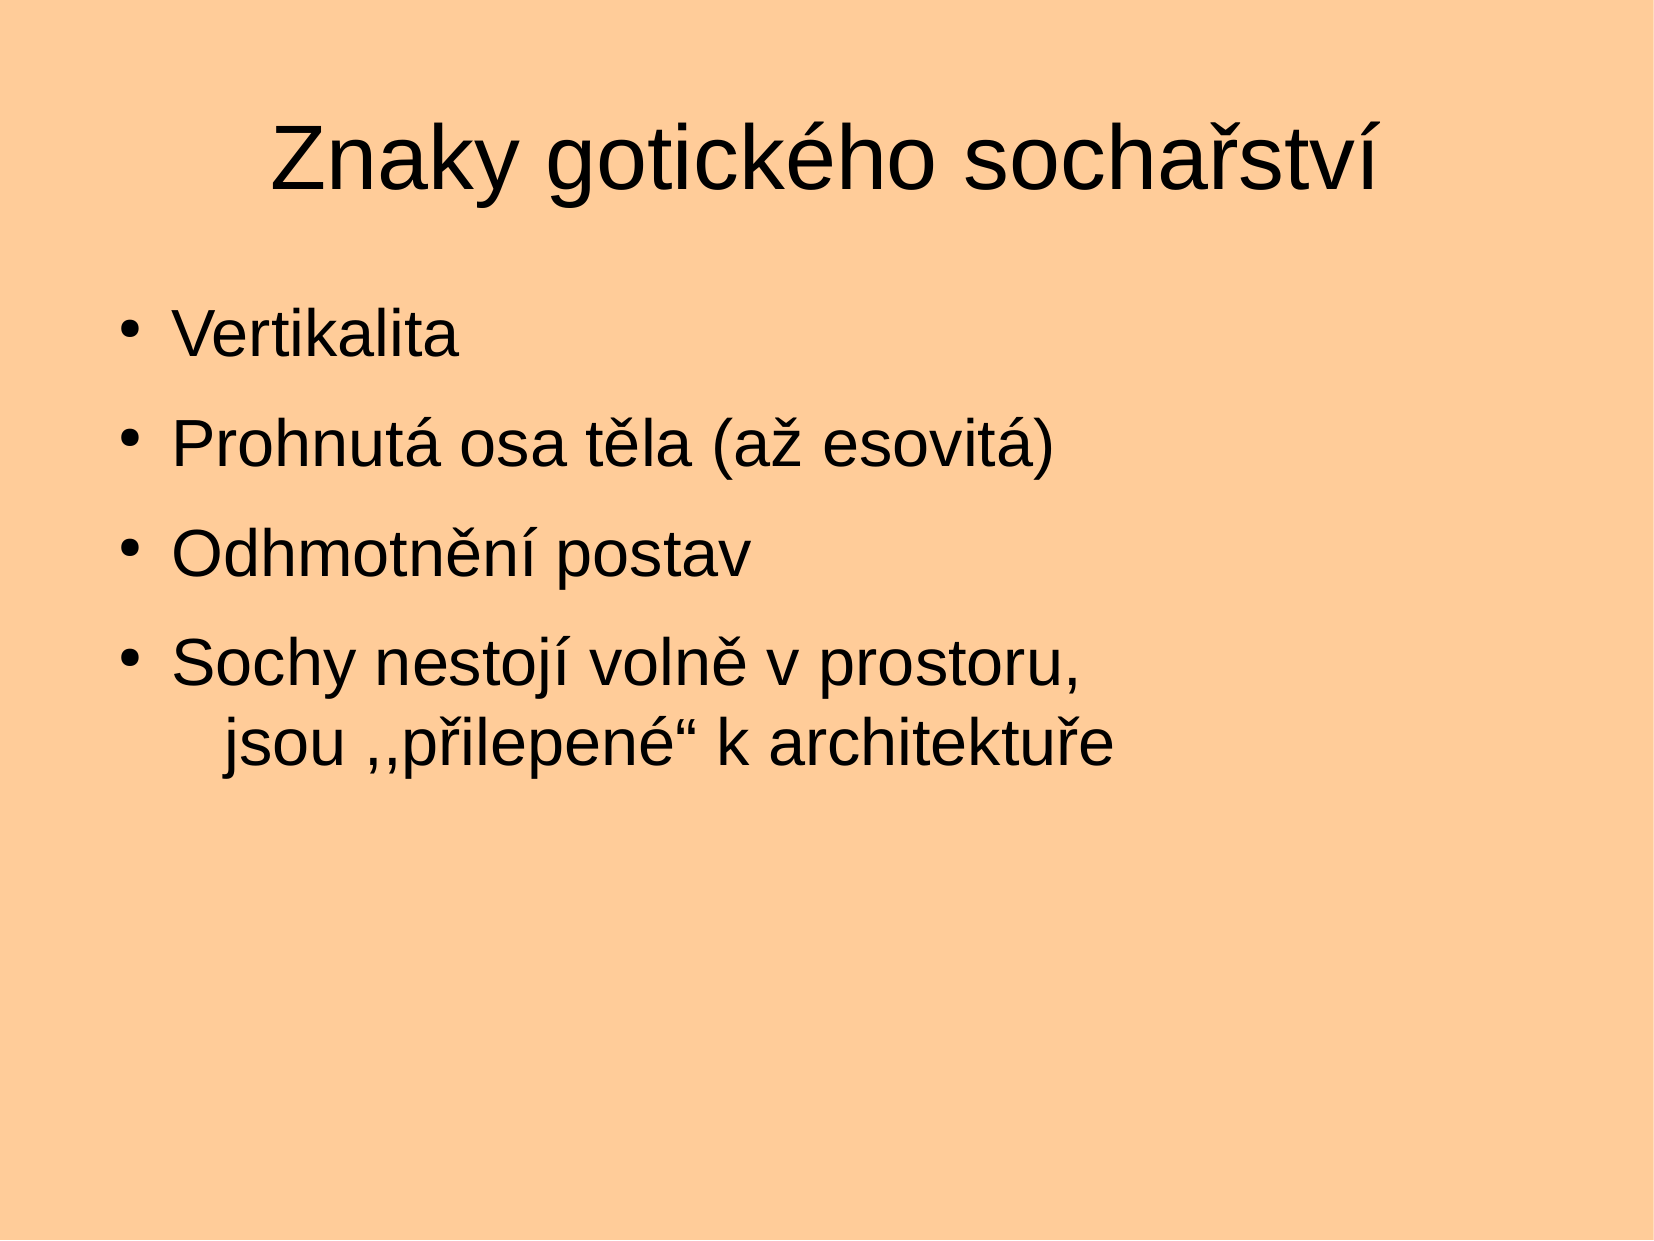

# Znaky gotického sochařství
Vertikalita
Prohnutá osa těla (až esovitá)
Odhmotnění postav
Sochy nestojí volně v prostoru, jsou ,,přilepené“ k architektuře